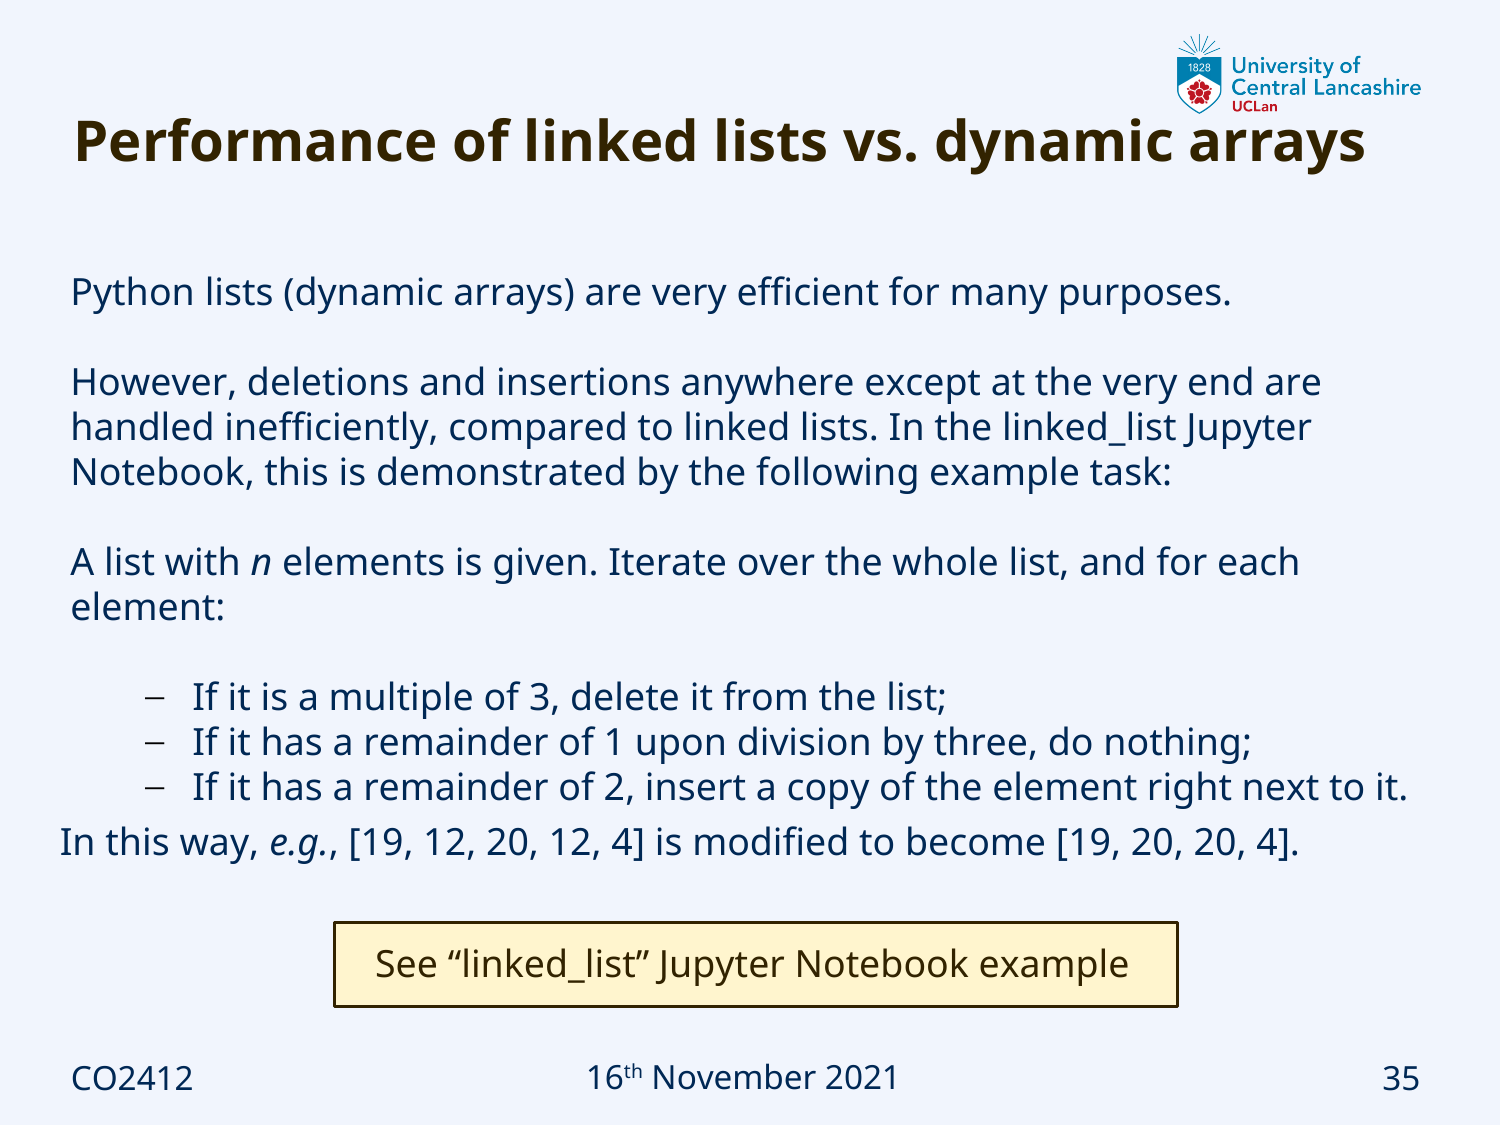

# Performance of linked lists vs. dynamic arrays
Python lists (dynamic arrays) are very efficient for many purposes.
However, deletions and insertions anywhere except at the very end are handled inefficiently, compared to linked lists. In the linked_list Jupyter Notebook, this is demonstrated by the following example task:
A list with n elements is given. Iterate over the whole list, and for each element:
If it is a multiple of 3, delete it from the list;
If it has a remainder of 1 upon division by three, do nothing;
If it has a remainder of 2, insert a copy of the element right next to it.
In this way, e.g., [19, 12, 20, 12, 4] is modified to become [19, 20, 20, 4].
See “linked_list” Jupyter Notebook example